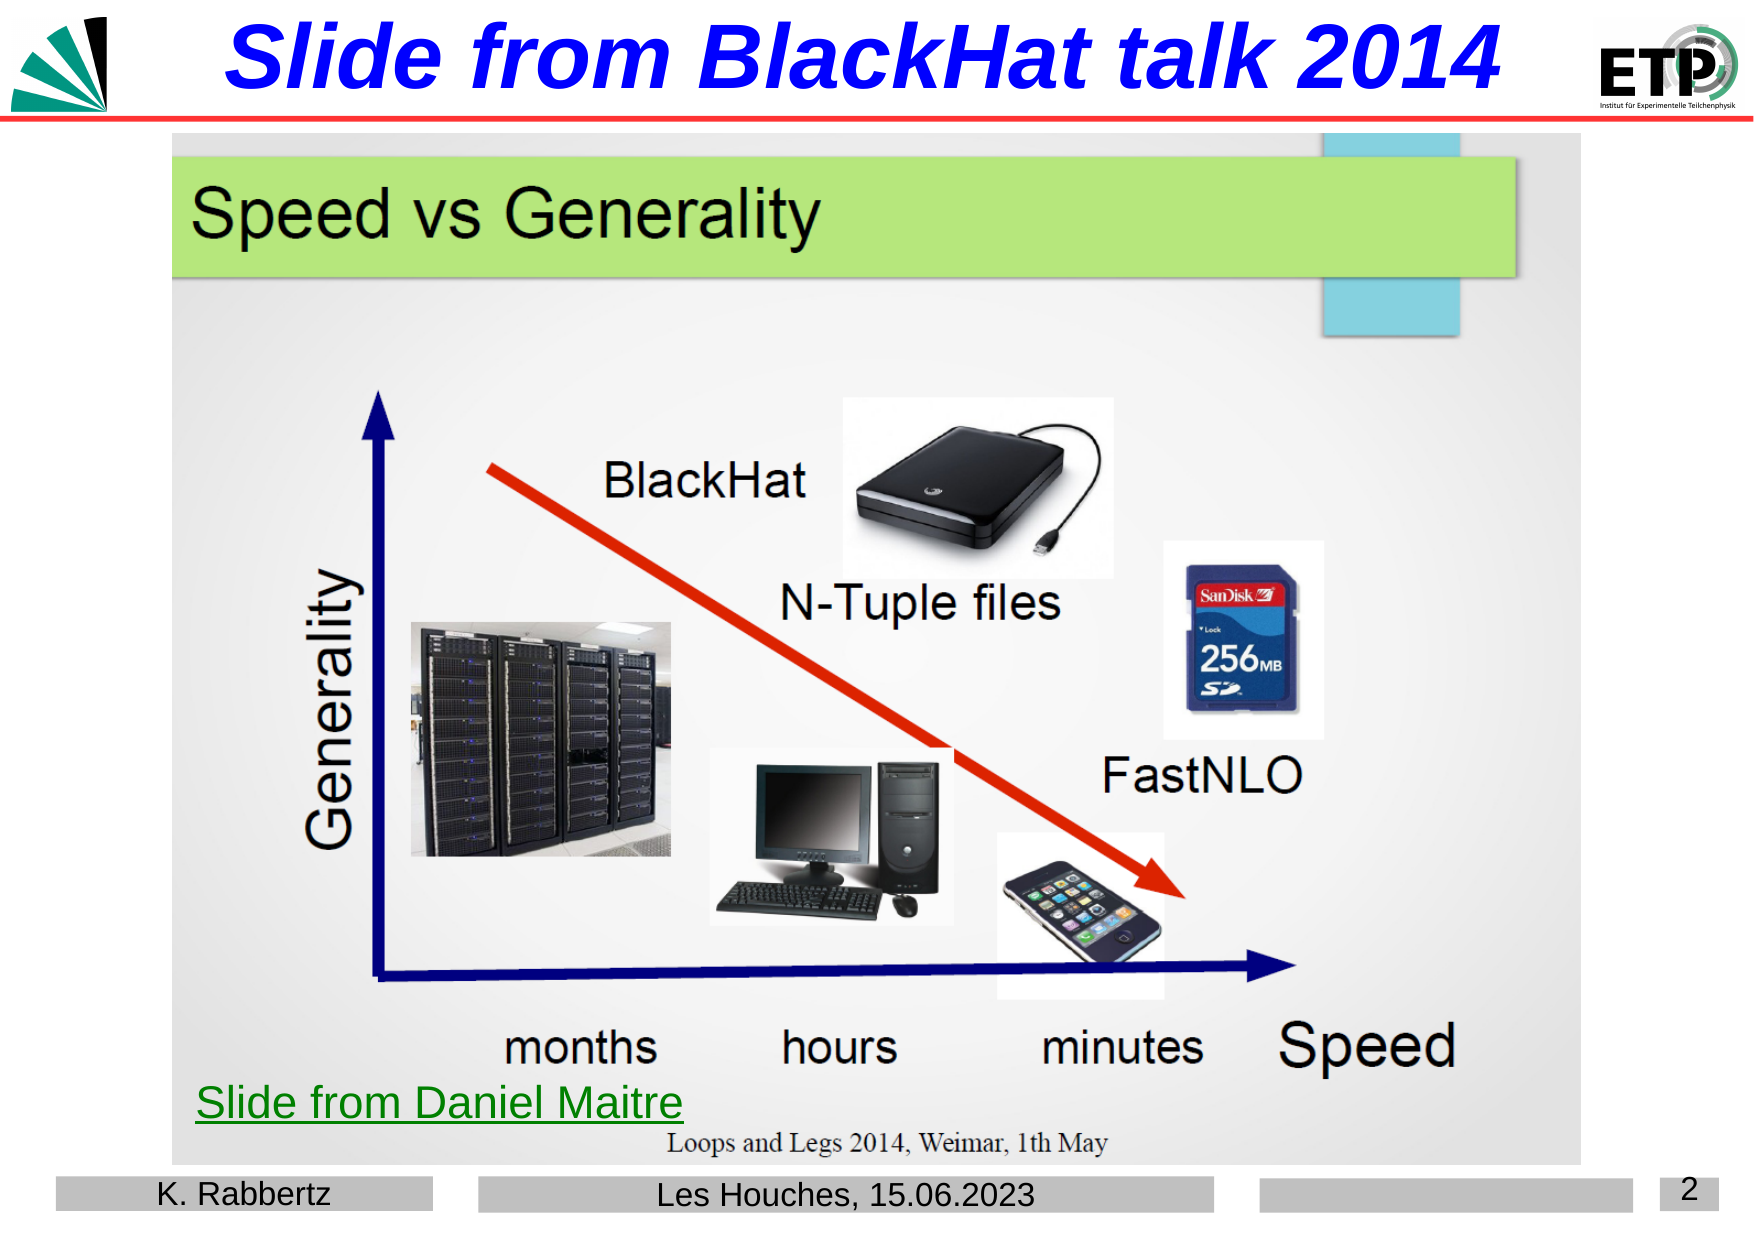

# Slide from BlackHat talk 2014
Slide from Daniel Maitre